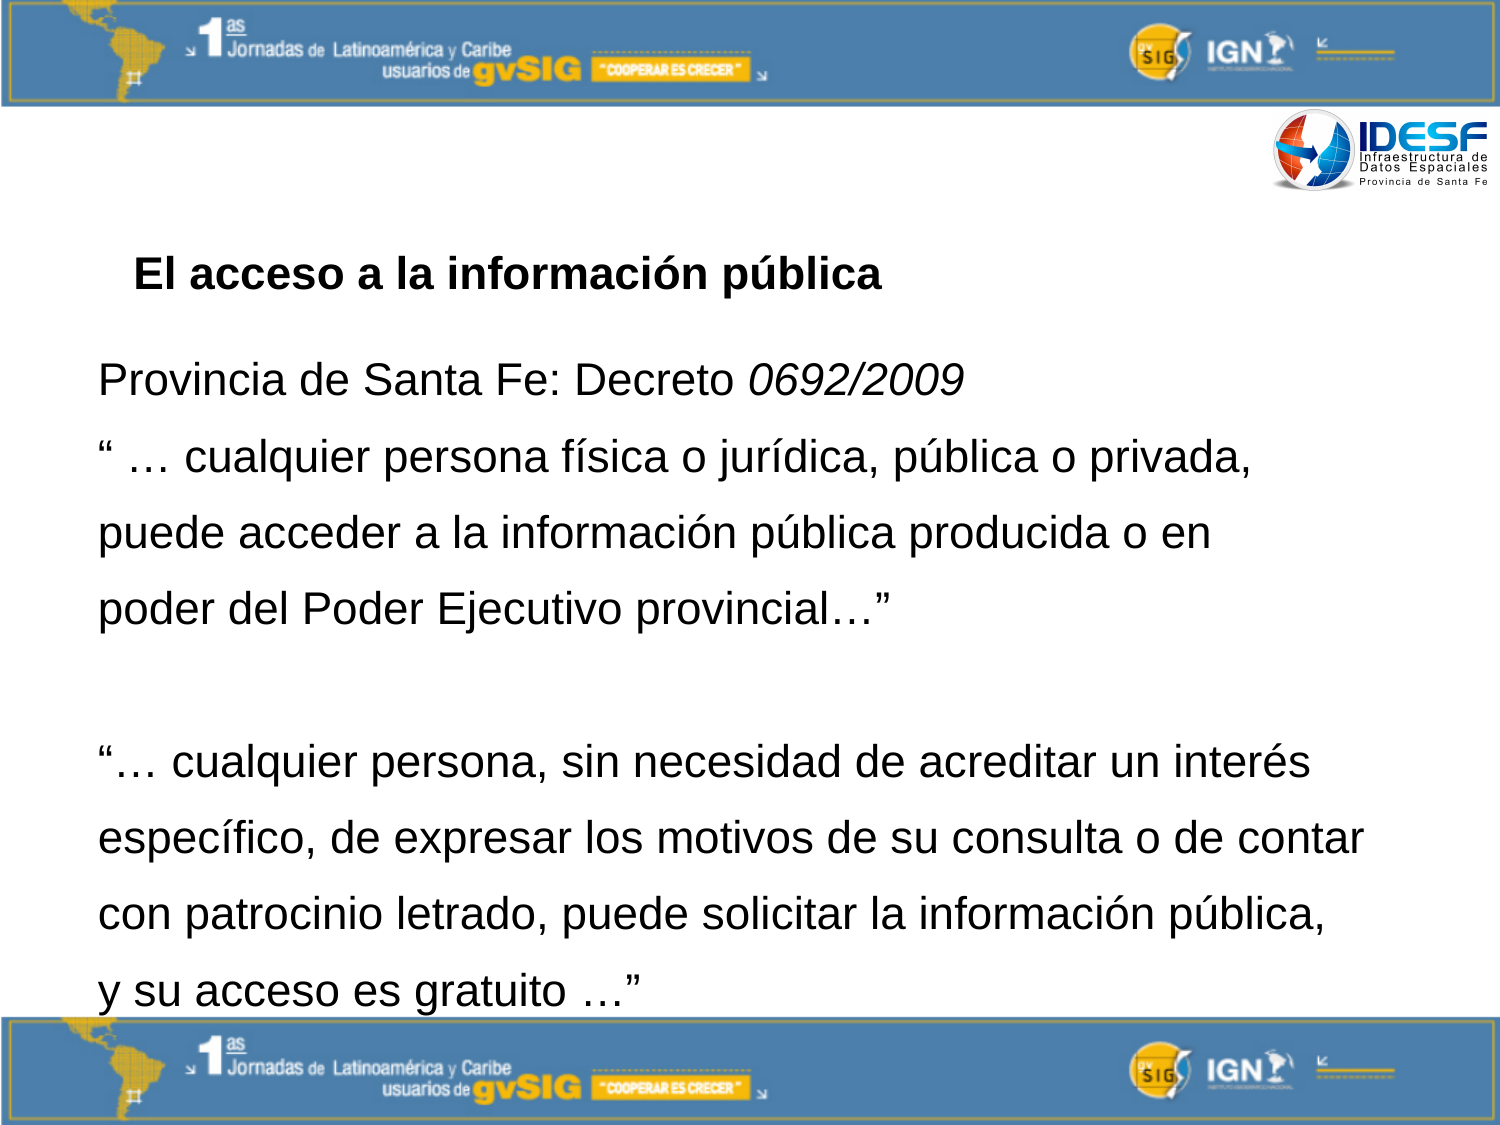

El acceso a la información pública
Provincia de Santa Fe: Decreto 0692/2009
“ … cualquier persona física o jurídica, pública o privada,
puede acceder a la información pública producida o en
poder del Poder Ejecutivo provincial…”
“… cualquier persona, sin necesidad de acreditar un interés
específico, de expresar los motivos de su consulta o de contar
con patrocinio letrado, puede solicitar la información pública,
y su acceso es gratuito …”